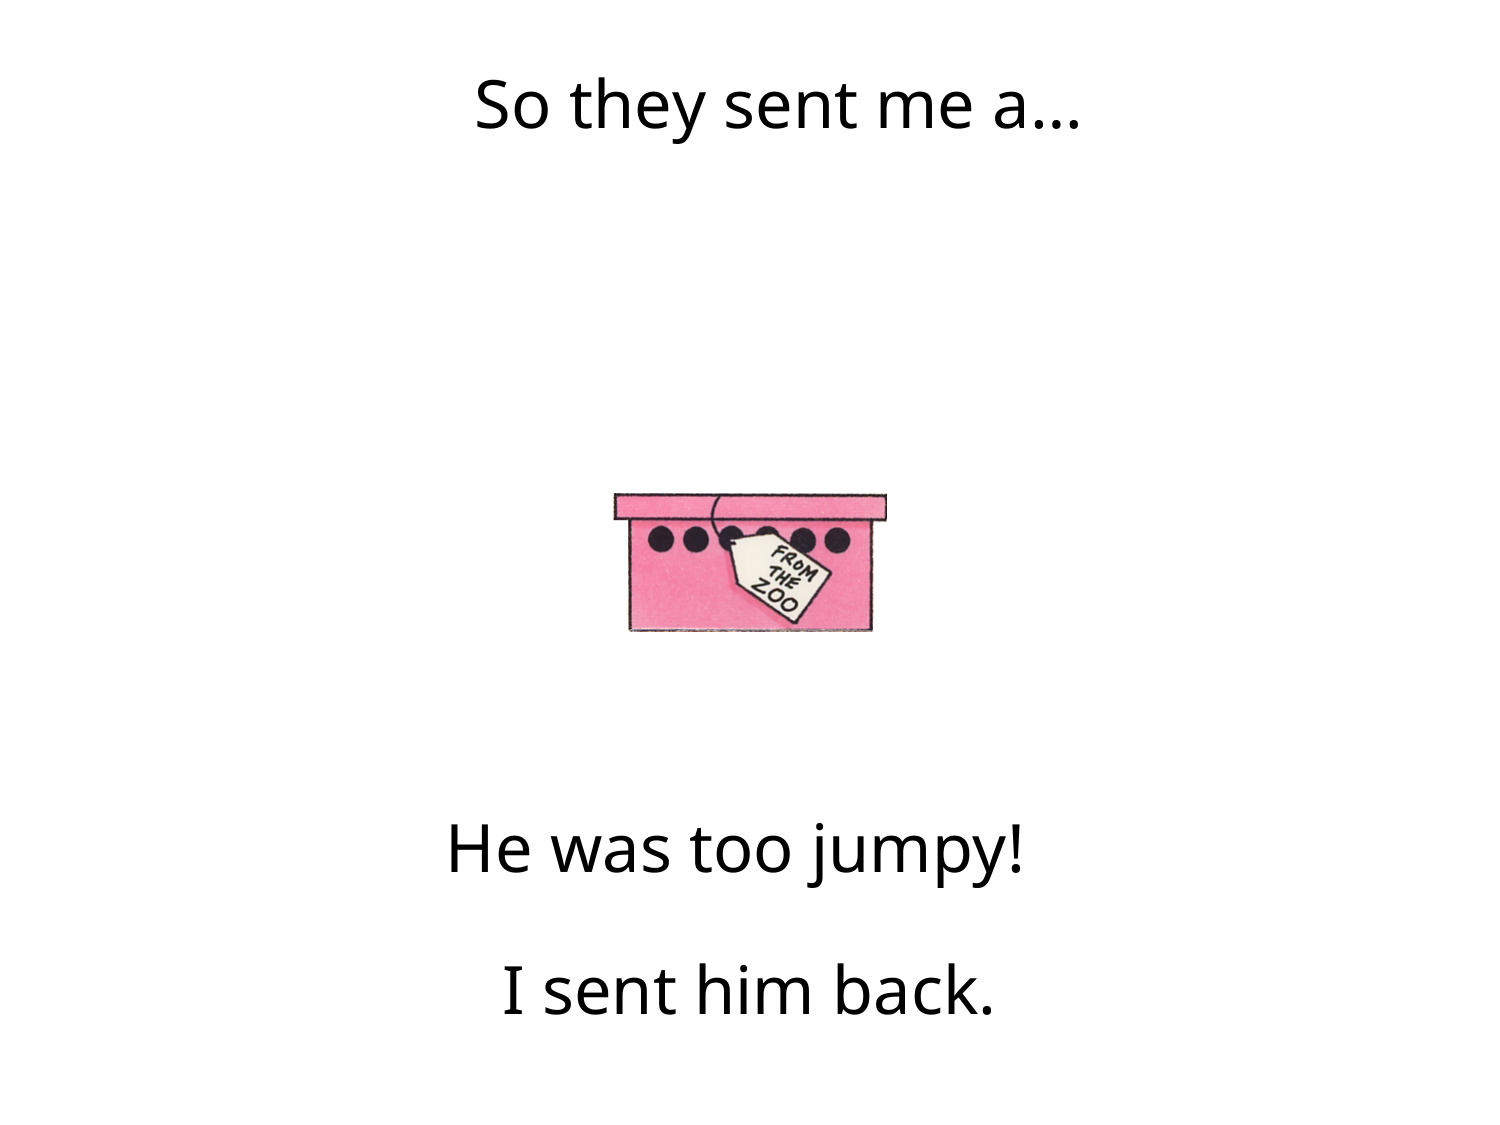

So they sent me a…
He was too jumpy!
I sent him back.